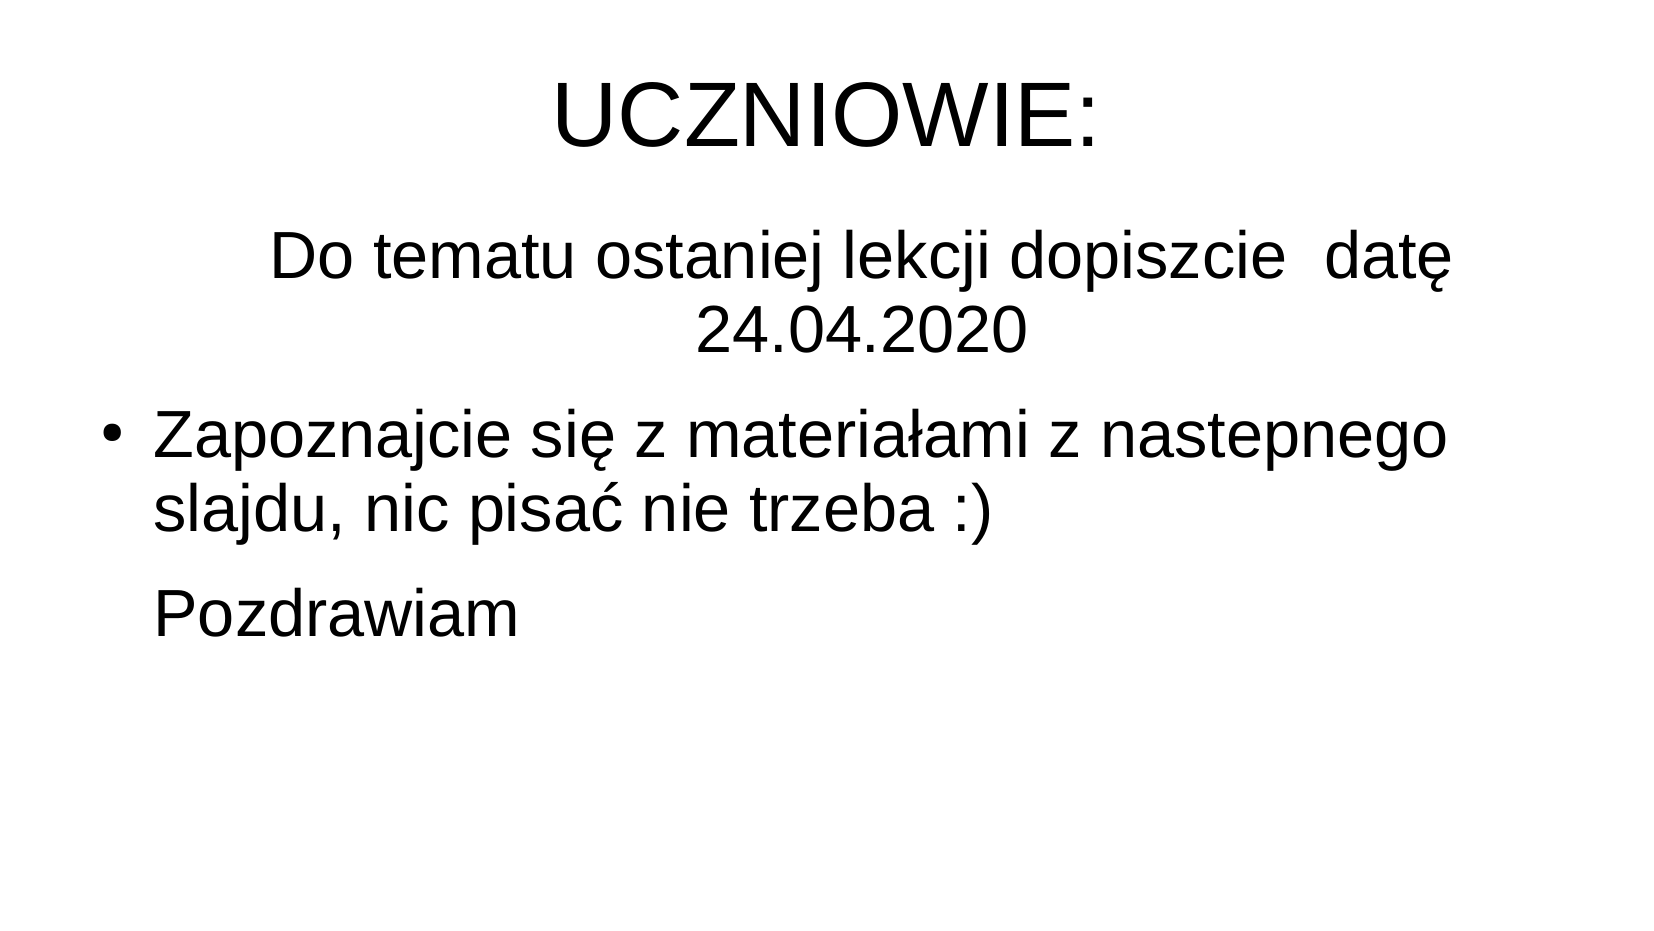

# UCZNIOWIE:
Do tematu ostaniej lekcji dopiszcie datę 24.04.2020
Zapoznajcie się z materiałami z nastepnego slajdu, nic pisać nie trzeba :)
Pozdrawiam